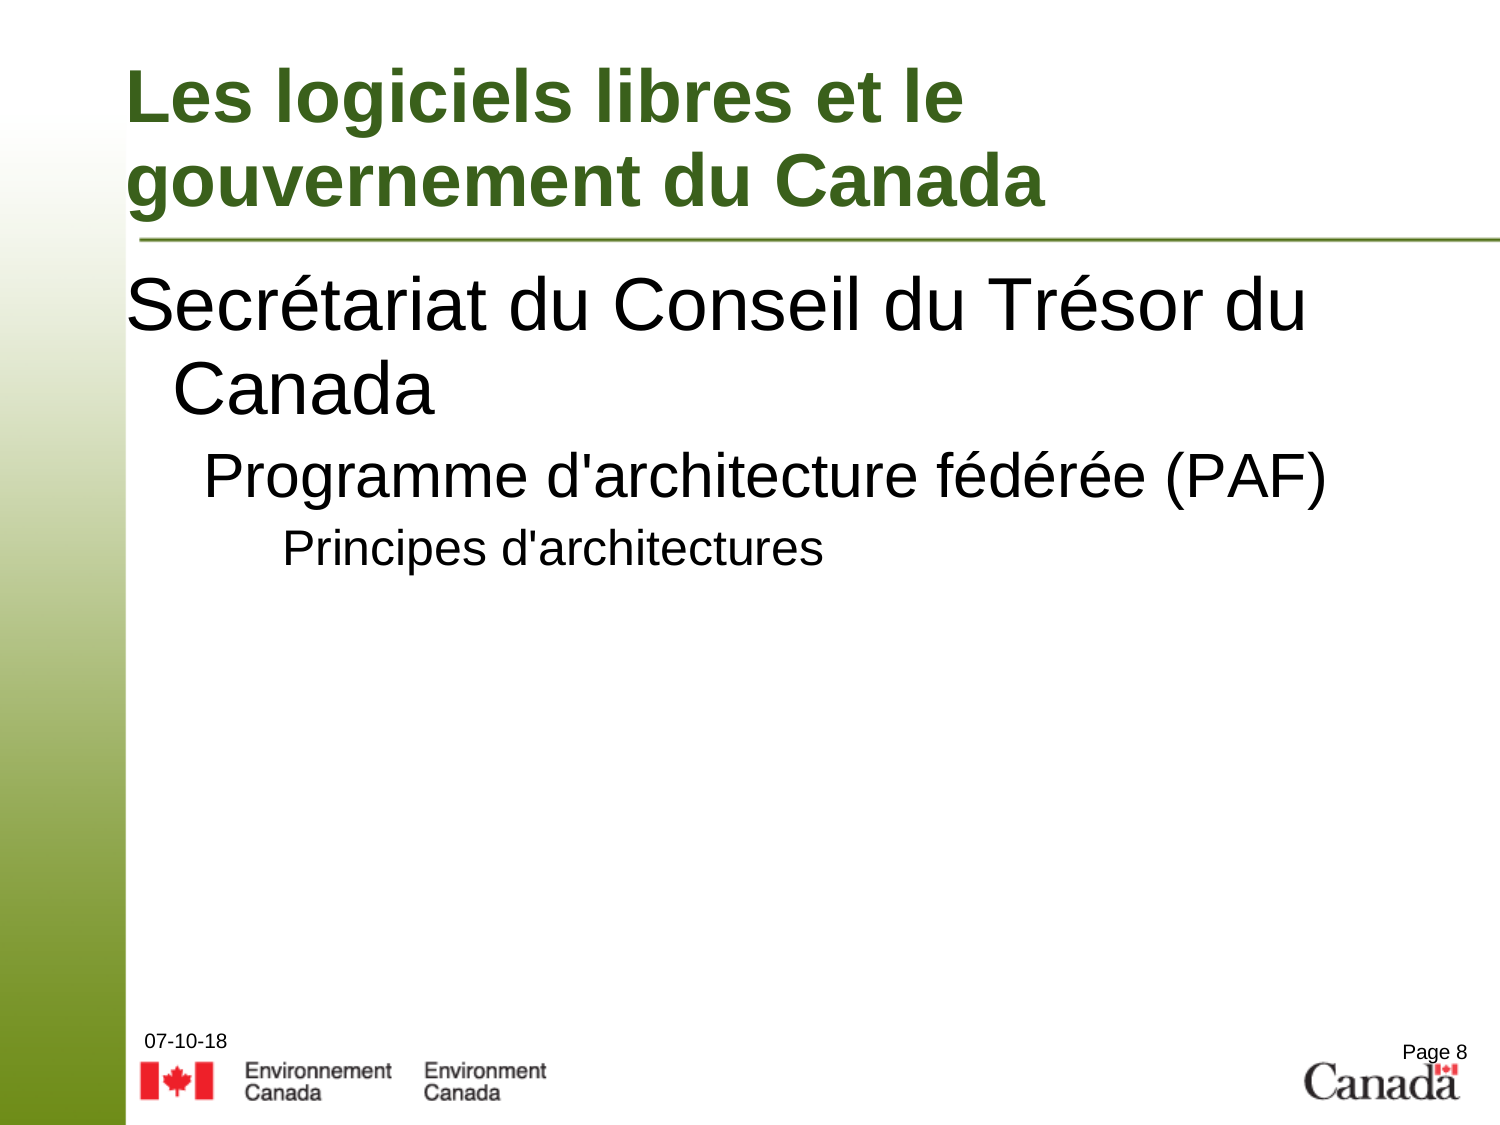

# Les logiciels libres et le gouvernement du Canada
Secrétariat du Conseil du Trésor du Canada
Programme d'architecture fédérée (PAF)
Principes d'architectures